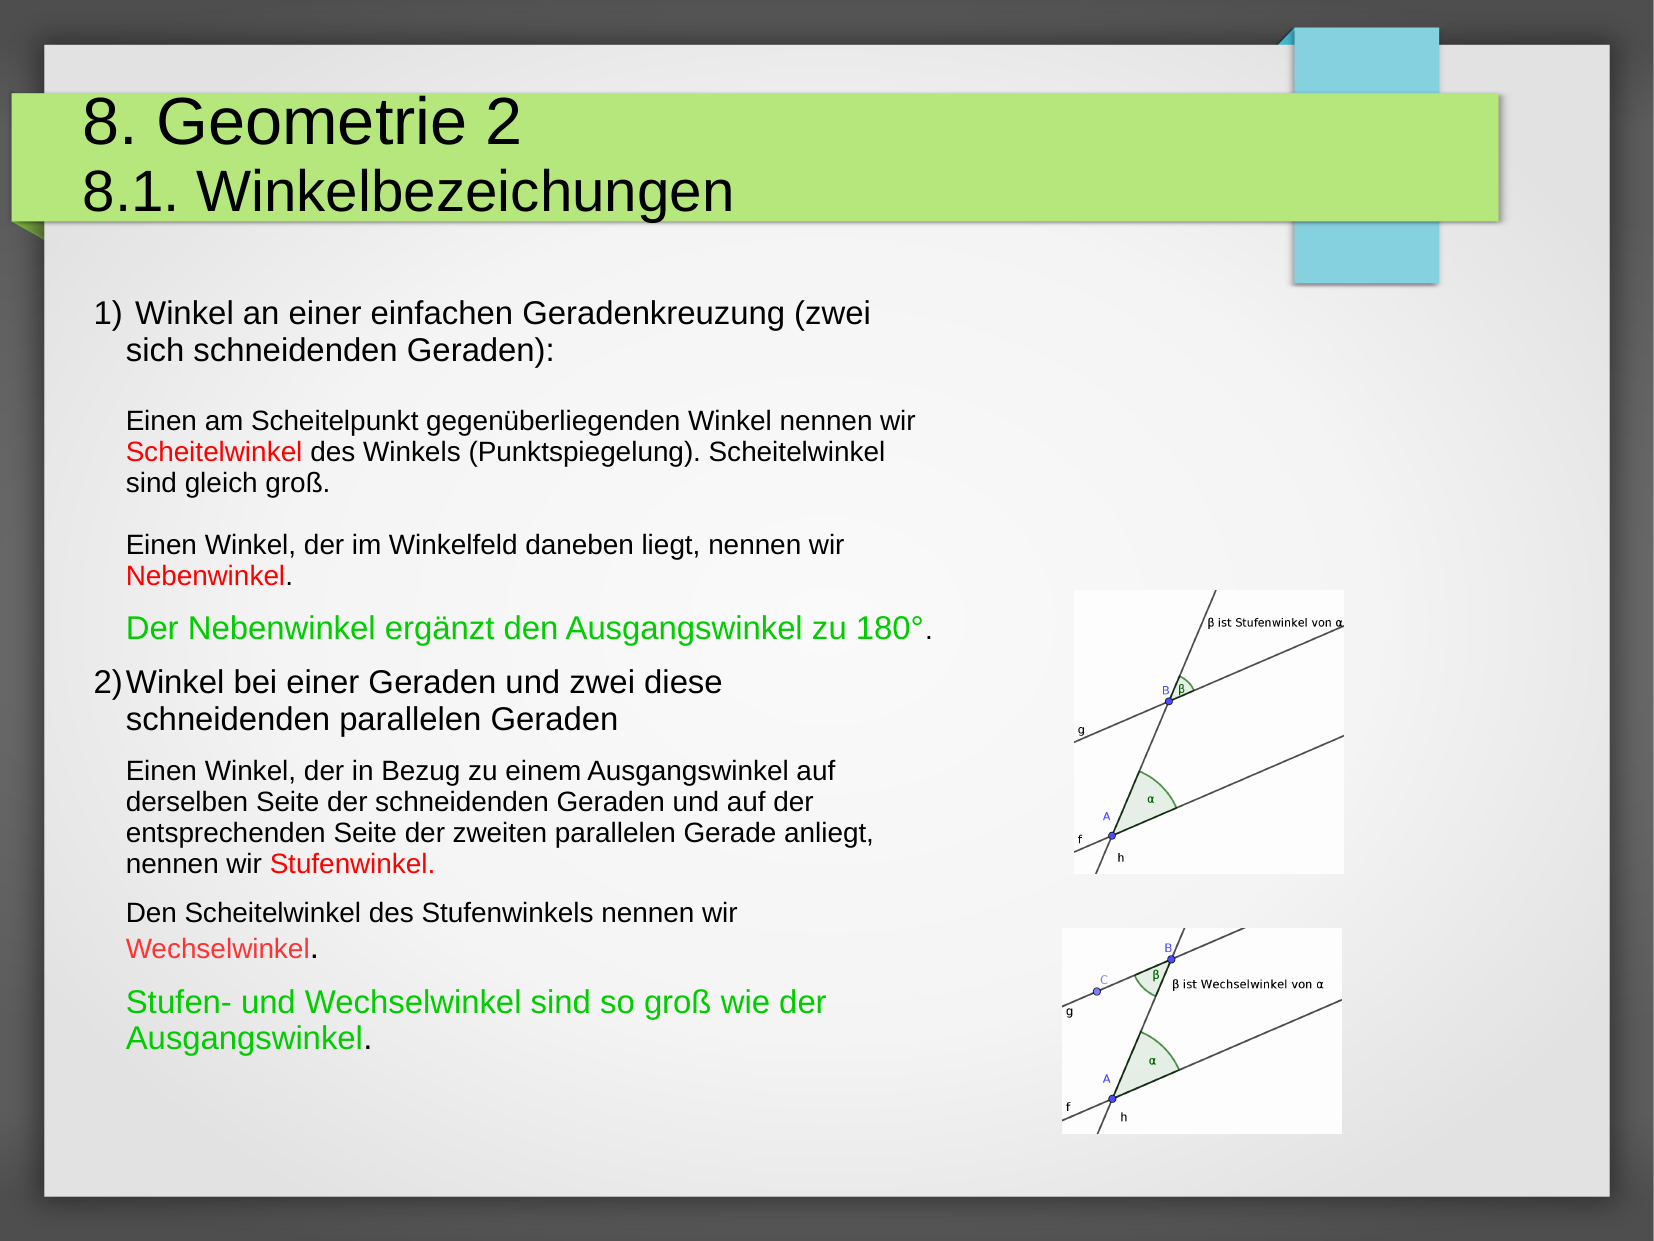

8. Geometrie 2
8.1. Winkelbezeichungen
# Winkel an einer einfachen Geradenkreuzung (zwei sich schneidenden Geraden): Einen am Scheitelpunkt gegenüberliegenden Winkel nennen wir Scheitelwinkel des Winkels (Punktspiegelung). Scheitelwinkel sind gleich groß. Einen Winkel, der im Winkelfeld daneben liegt, nennen wir Nebenwinkel.
Der Nebenwinkel ergänzt den Ausgangswinkel zu 180°.
Winkel bei einer Geraden und zwei diese schneidenden parallelen Geraden
Einen Winkel, der in Bezug zu einem Ausgangswinkel auf derselben Seite der schneidenden Geraden und auf der entsprechenden Seite der zweiten parallelen Gerade anliegt, nennen wir Stufenwinkel.
Den Scheitelwinkel des Stufenwinkels nennen wir Wechselwinkel.
Stufen- und Wechselwinkel sind so groß wie der Ausgangswinkel.